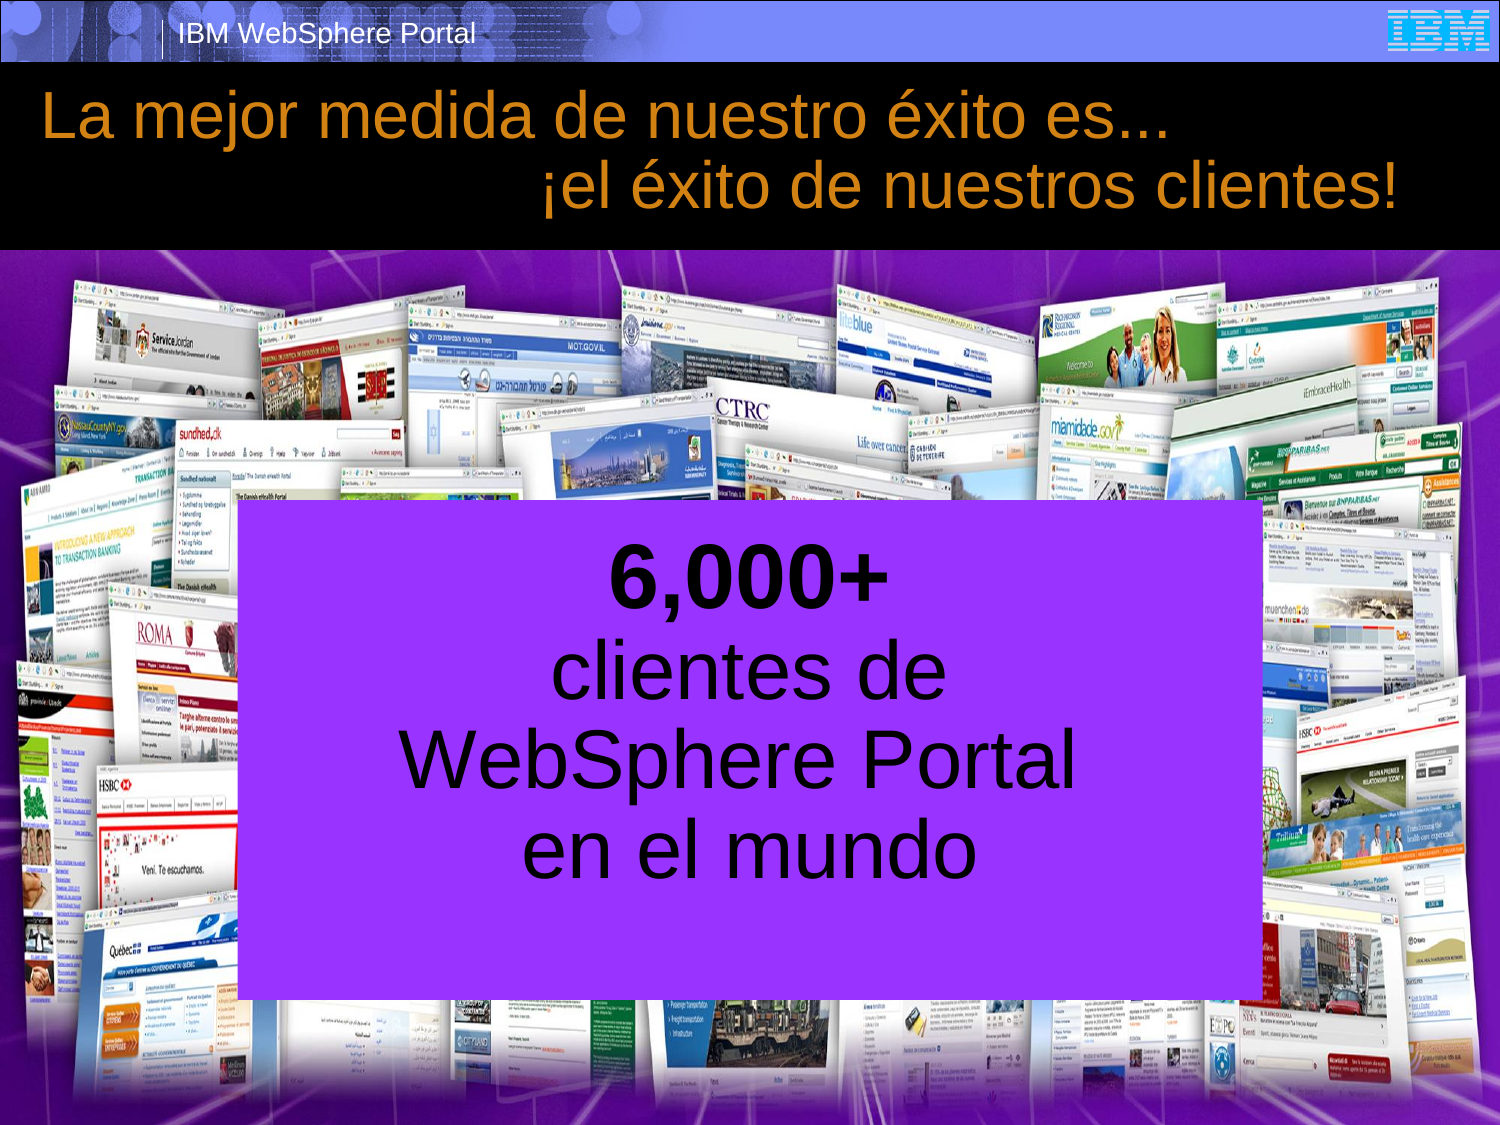

# La mejor medida de nuestro éxito es... ¡el éxito de nuestros clientes!
6,000+
clientes de
WebSphere Portal
en el mundo
17